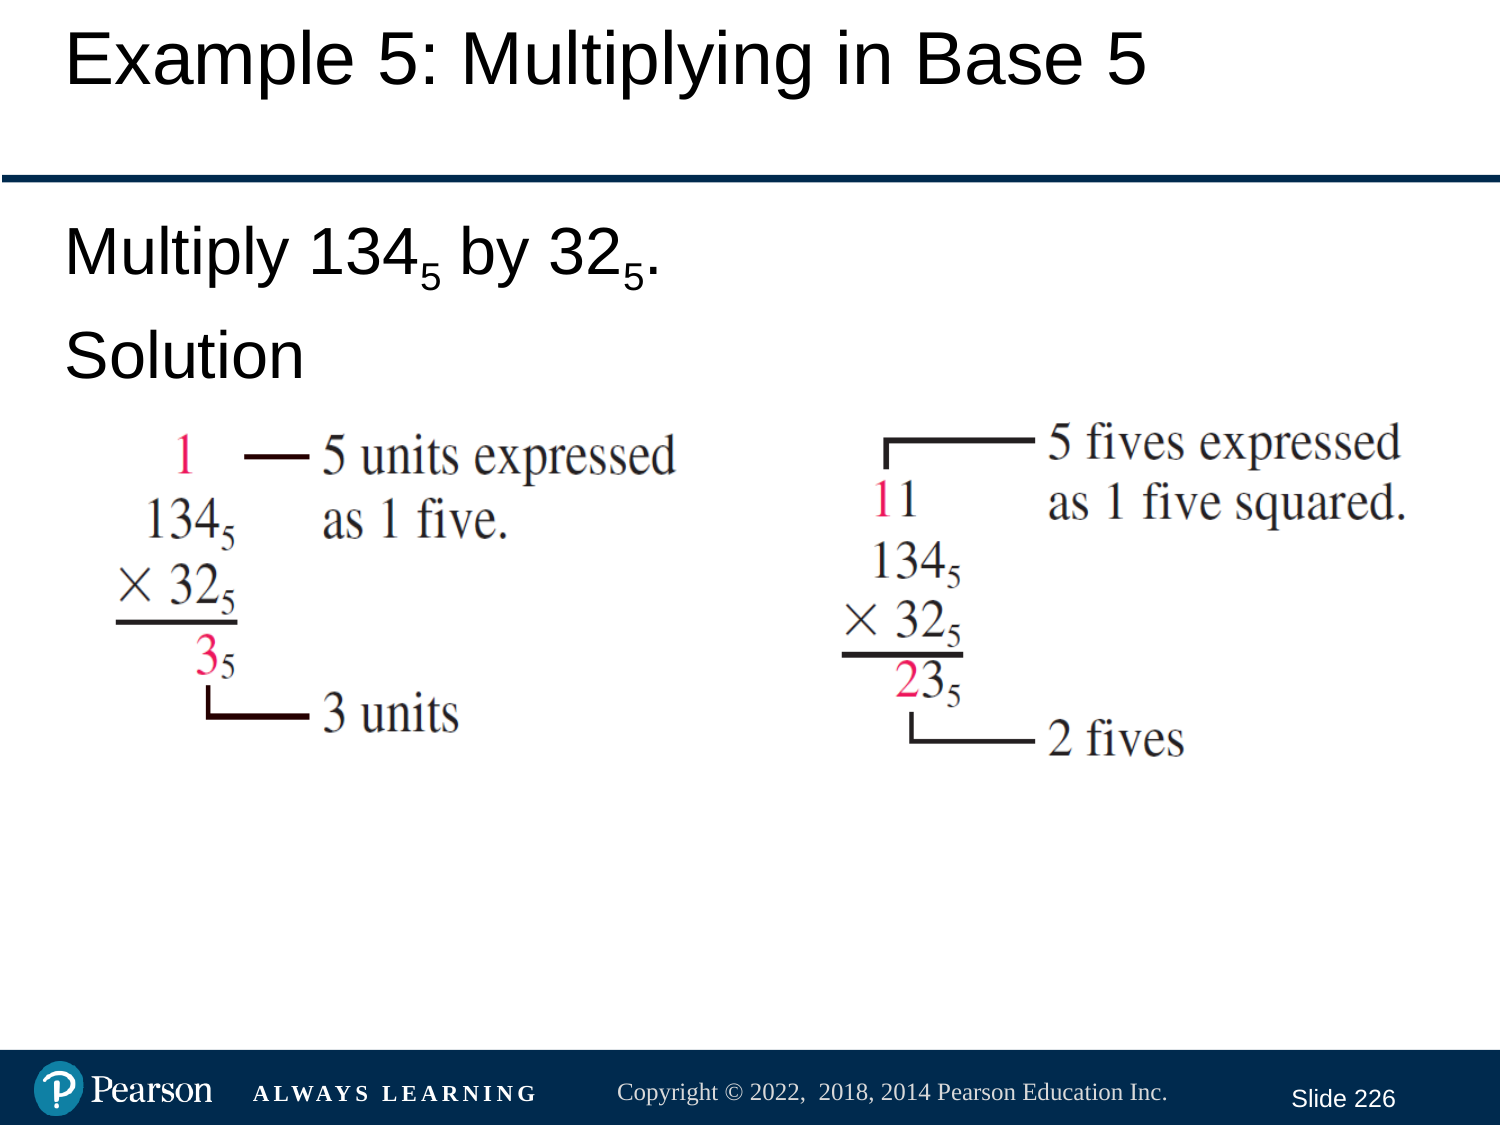

# Example 5: Multiplying in Base 5
Multiply 1345 by 325.
Solution